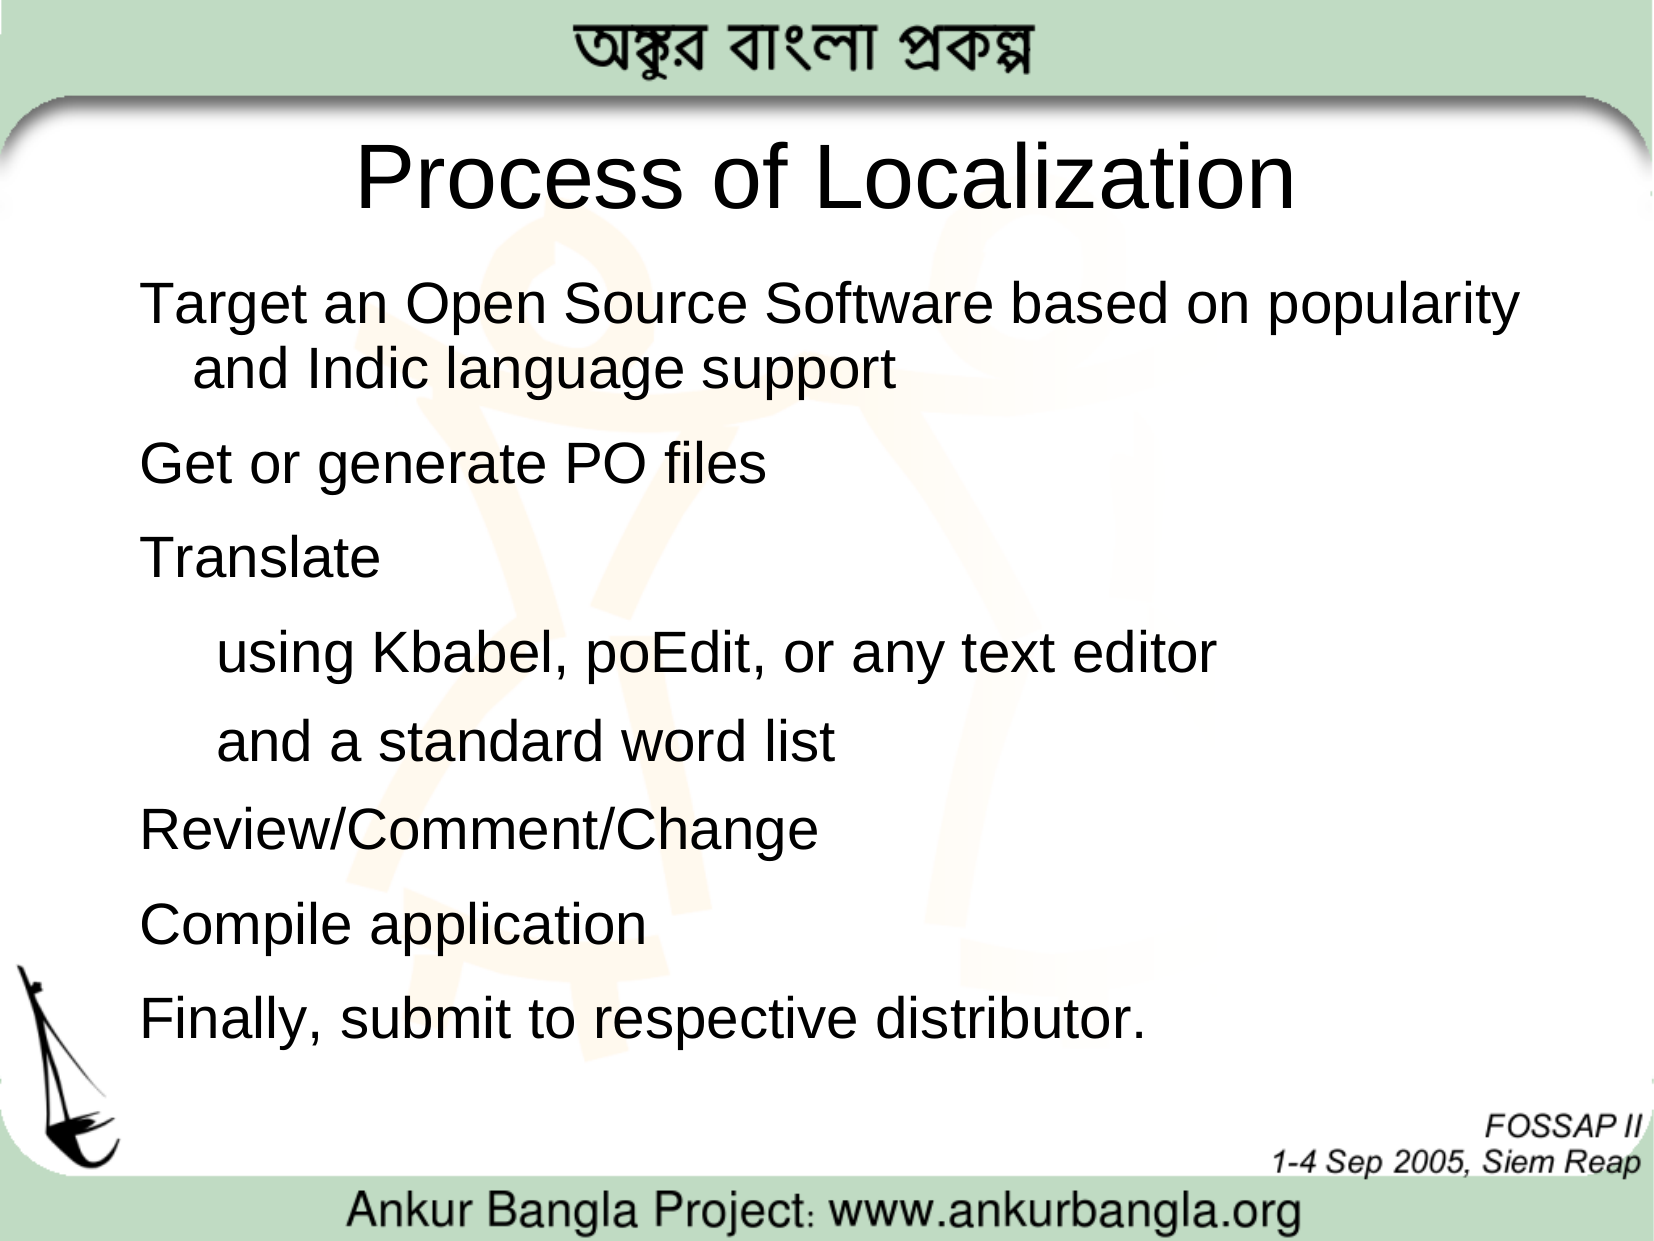

# Process of Localization
Target an Open Source Software based on popularity and Indic language support
Get or generate PO files
Translate
using Kbabel, poEdit, or any text editor
and a standard word list
Review/Comment/Change
Compile application
Finally, submit to respective distributor.